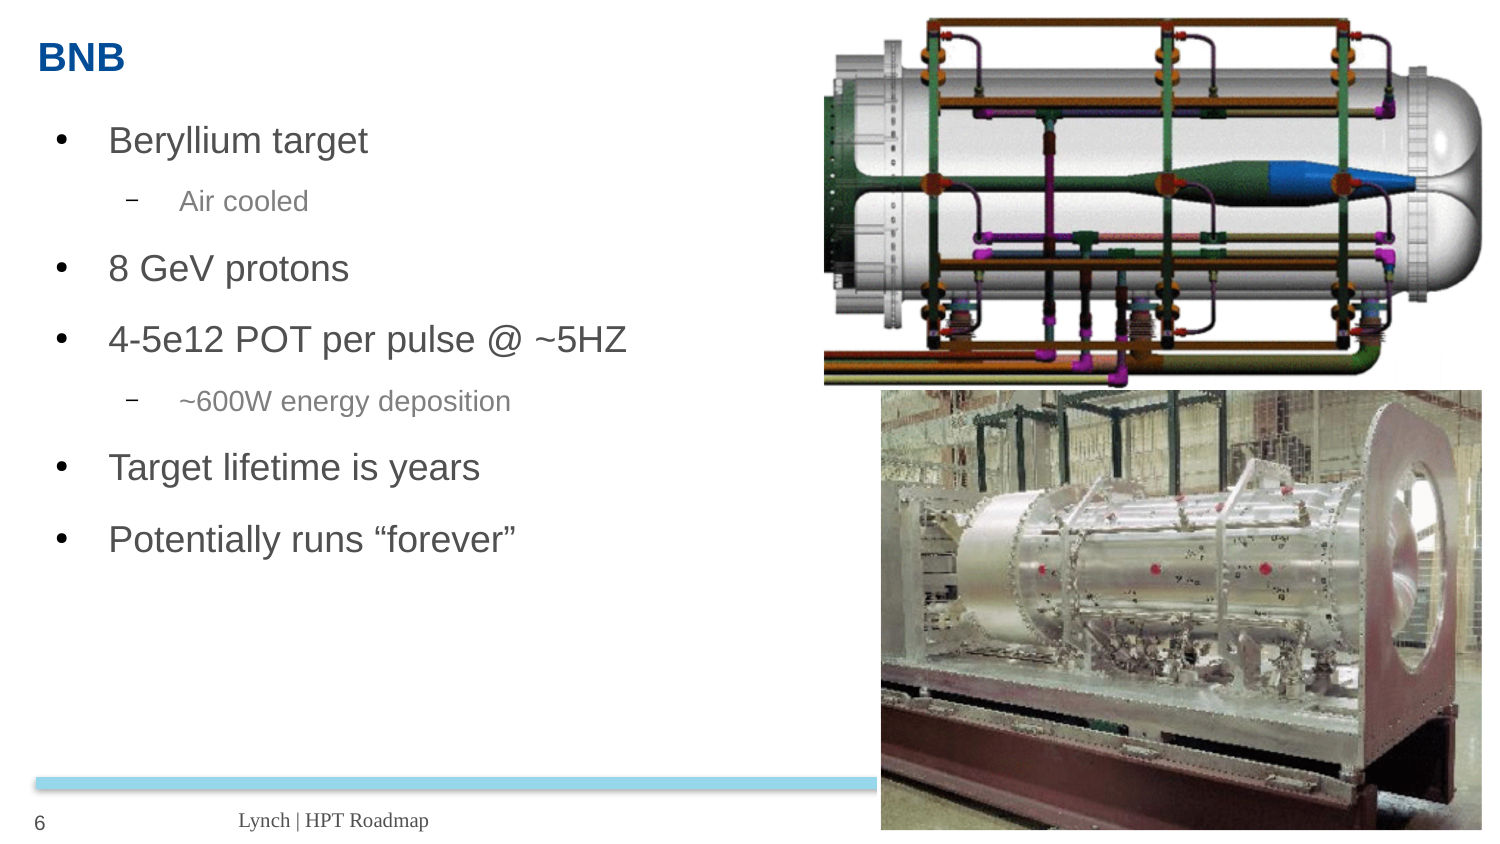

# BNB
Beryllium target
Air cooled
8 GeV protons
4-5e12 POT per pulse @ ~5HZ
~600W energy deposition
Target lifetime is years
Potentially runs “forever”
Lynch | HPT Roadmap